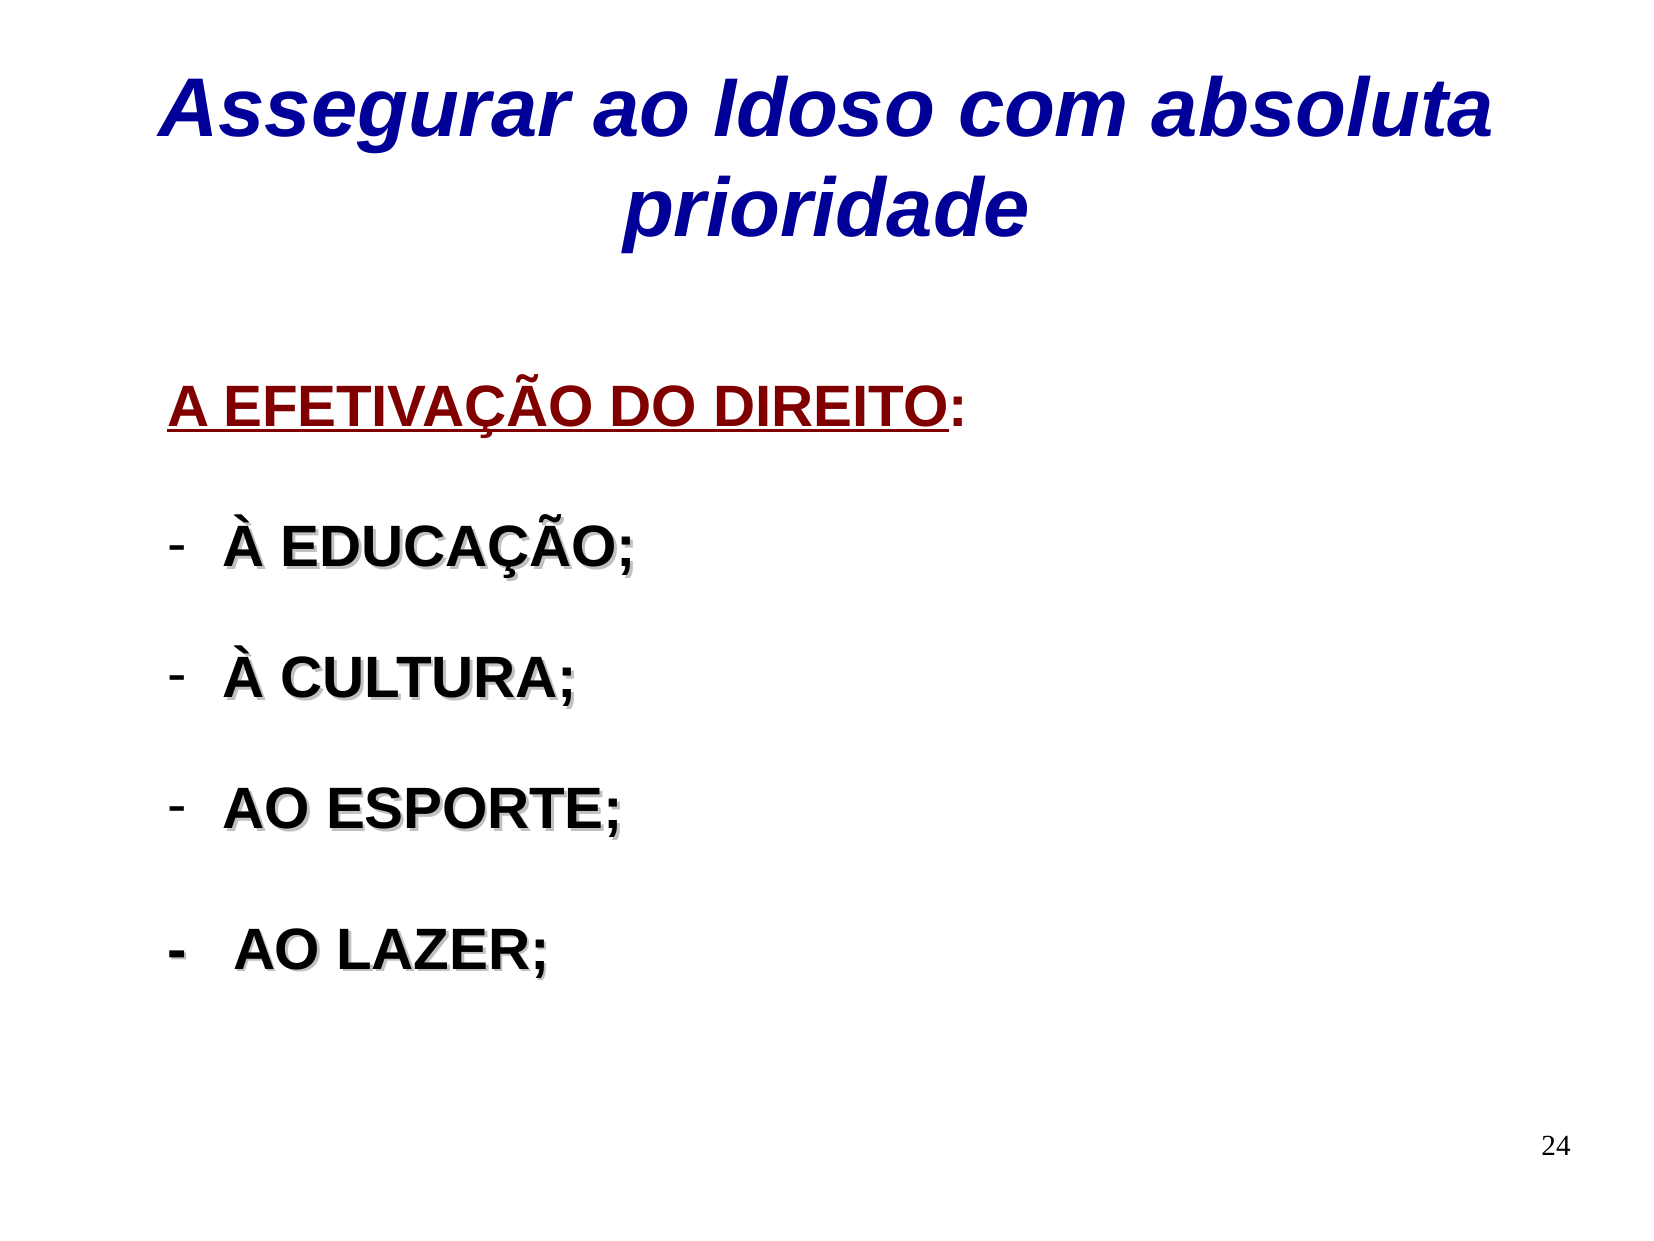

# Assegurar ao Idoso com absoluta prioridade
A EFETIVAÇÃO DO DIREITO:
À EDUCAÇÃO;
À CULTURA;
AO ESPORTE;
- AO LAZER;
24